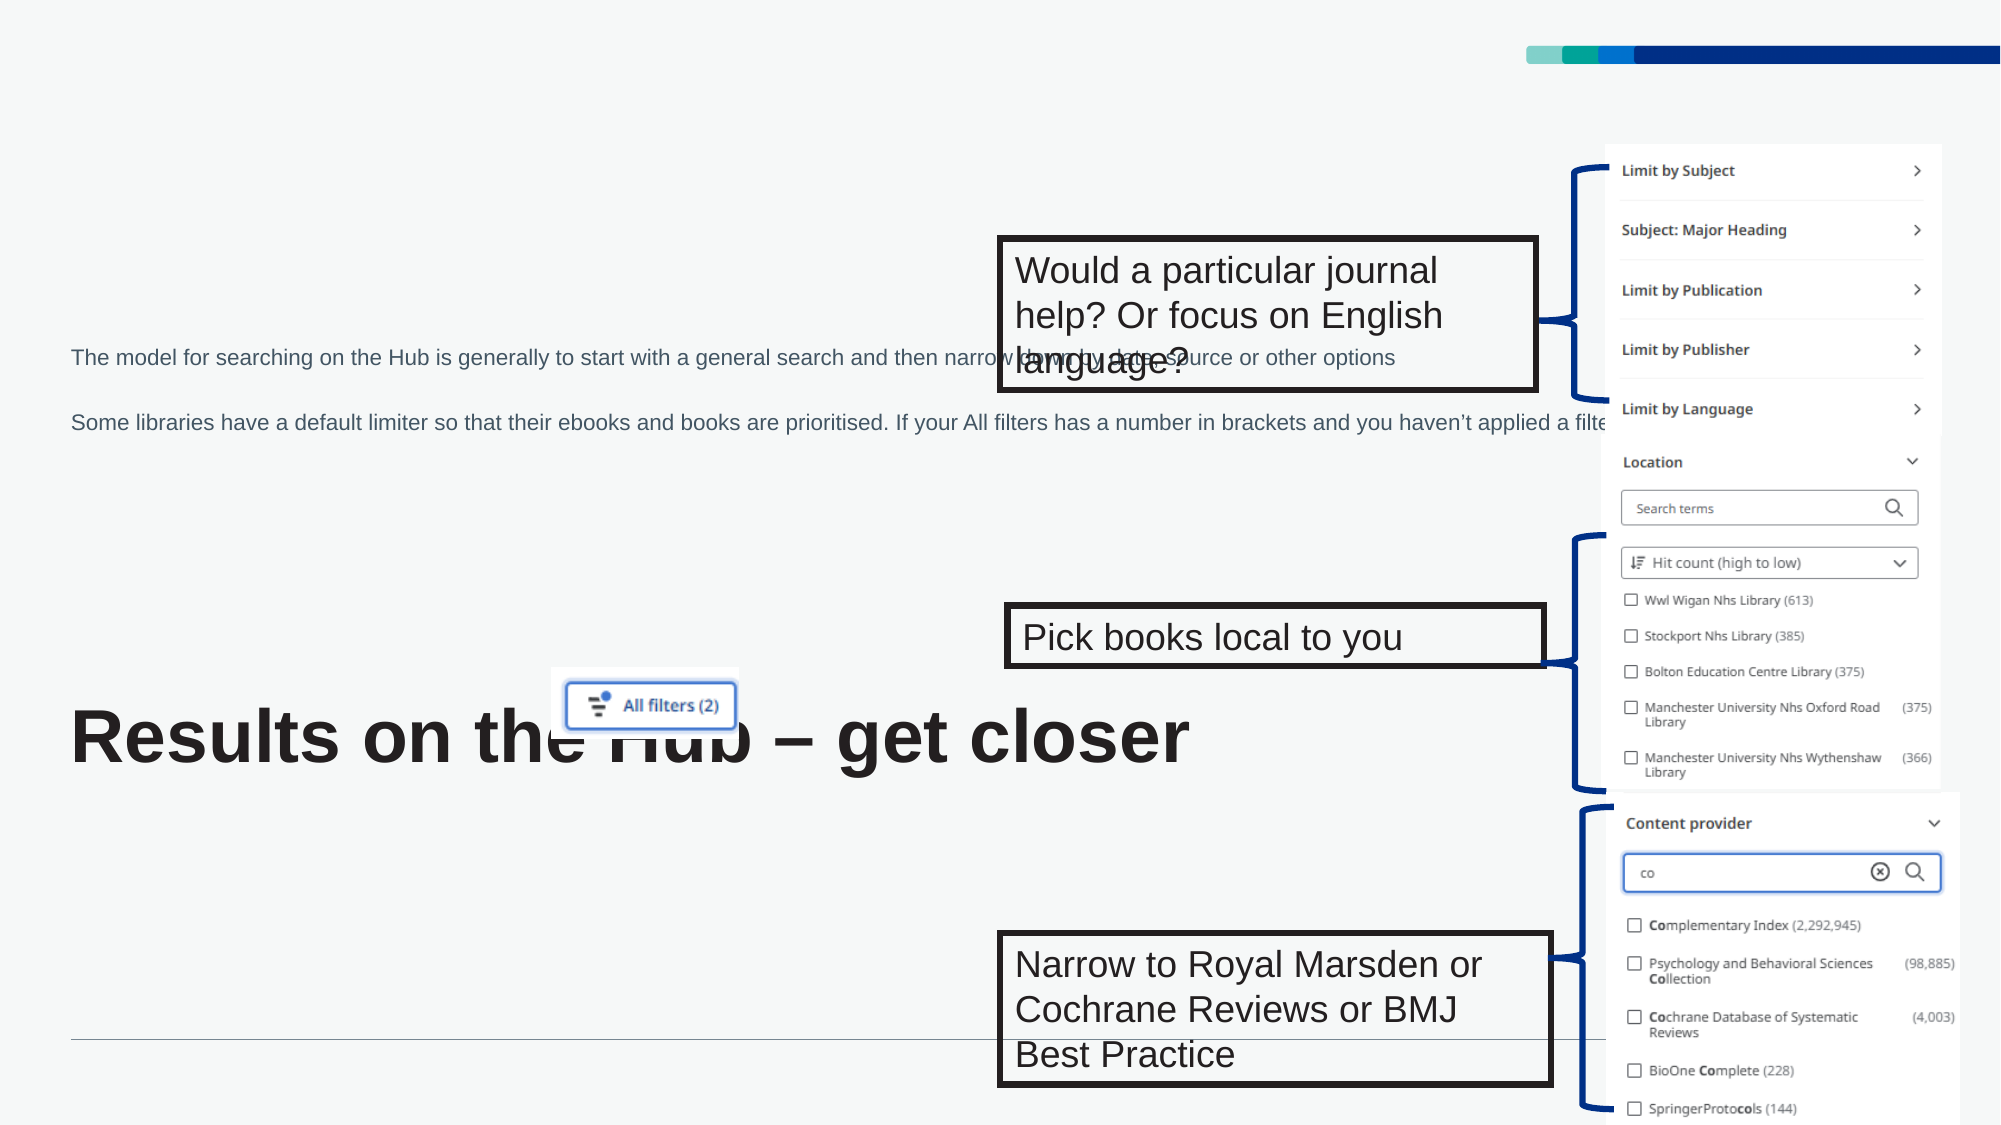

Would a particular journal help? Or focus on English language?
The model for searching on the Hub is generally to start with a general search and then narrow down by date, source or other options
Some libraries have a default limiter so that their ebooks and books are prioritised. If your All filters has a number in brackets and you haven’t applied a filter you have this
# Results on the Hub – get closer
Pick books local to you
Narrow to Royal Marsden or Cochrane Reviews or BMJ Best Practice